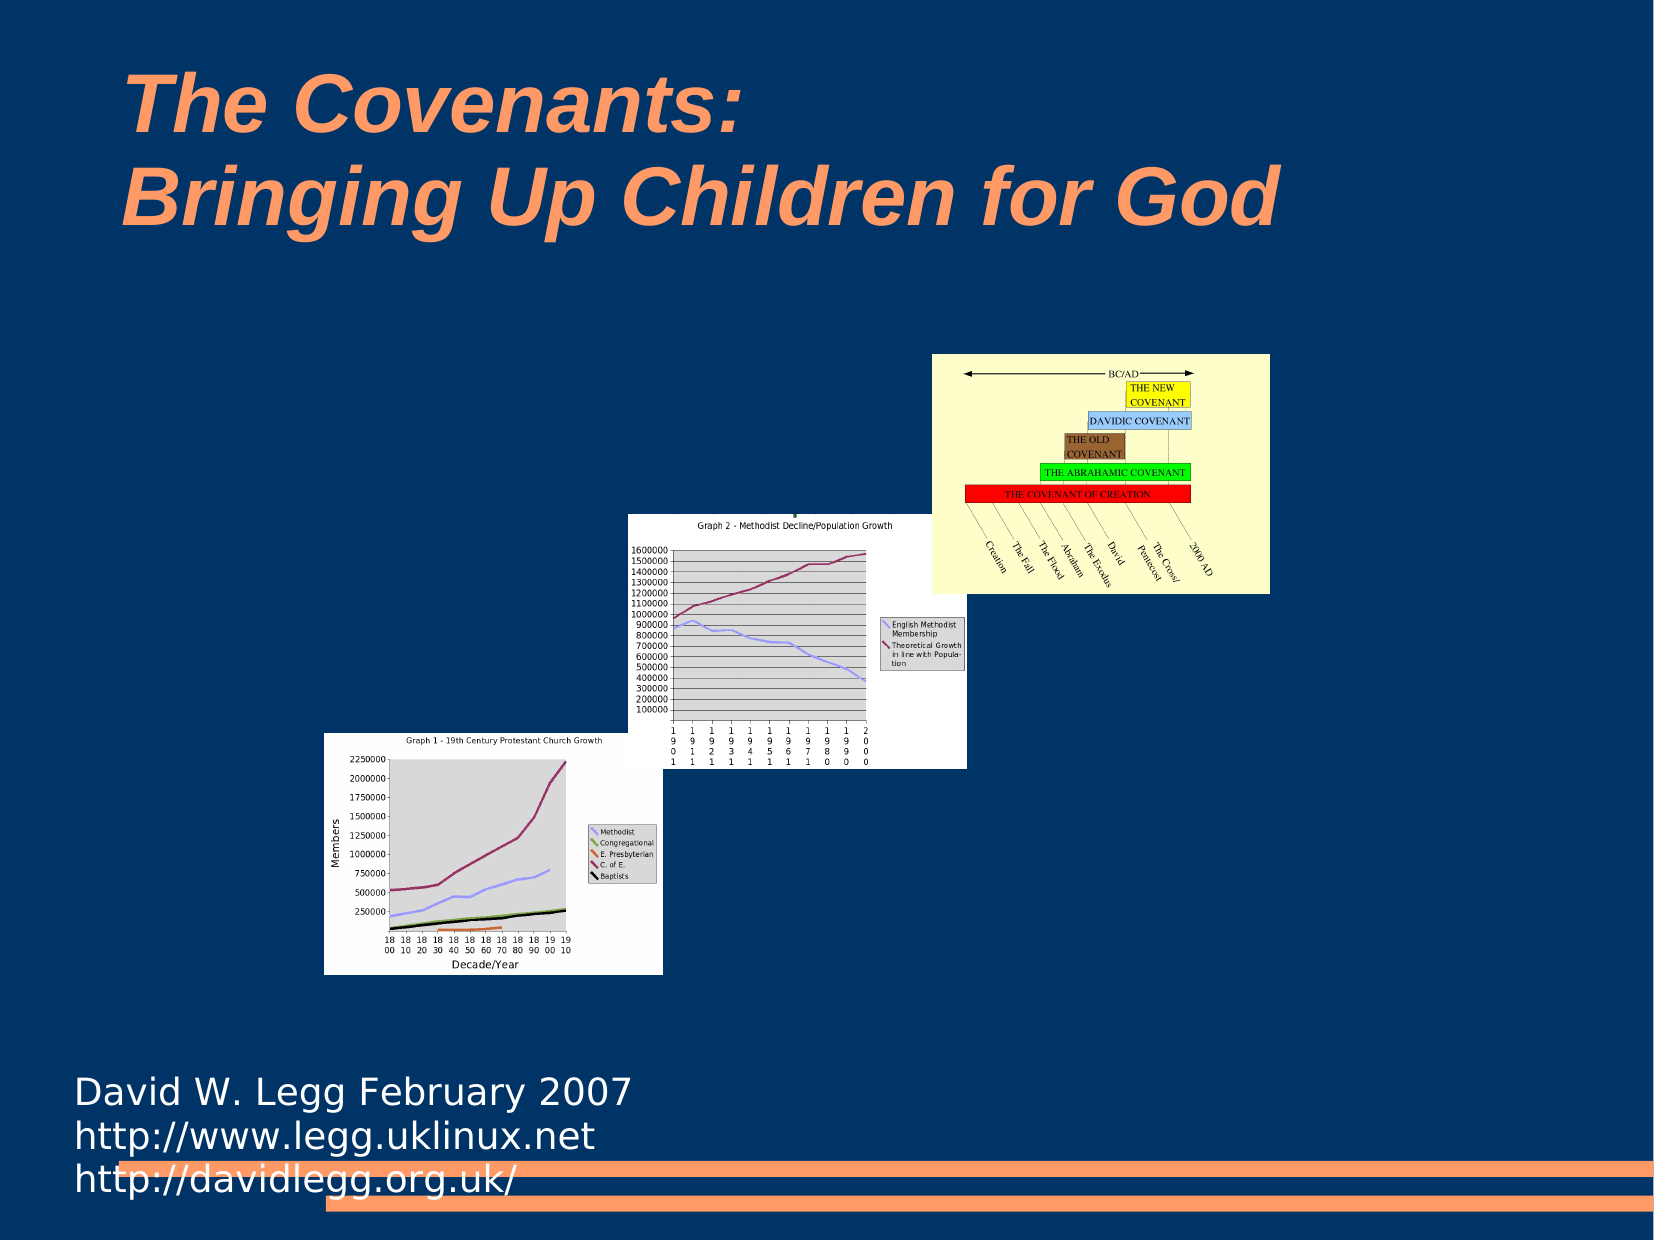

# The Covenants: Bringing Up Children for God
David W. Legg February 2007
http://www.legg.uklinux.net								http://davidlegg.org.uk/